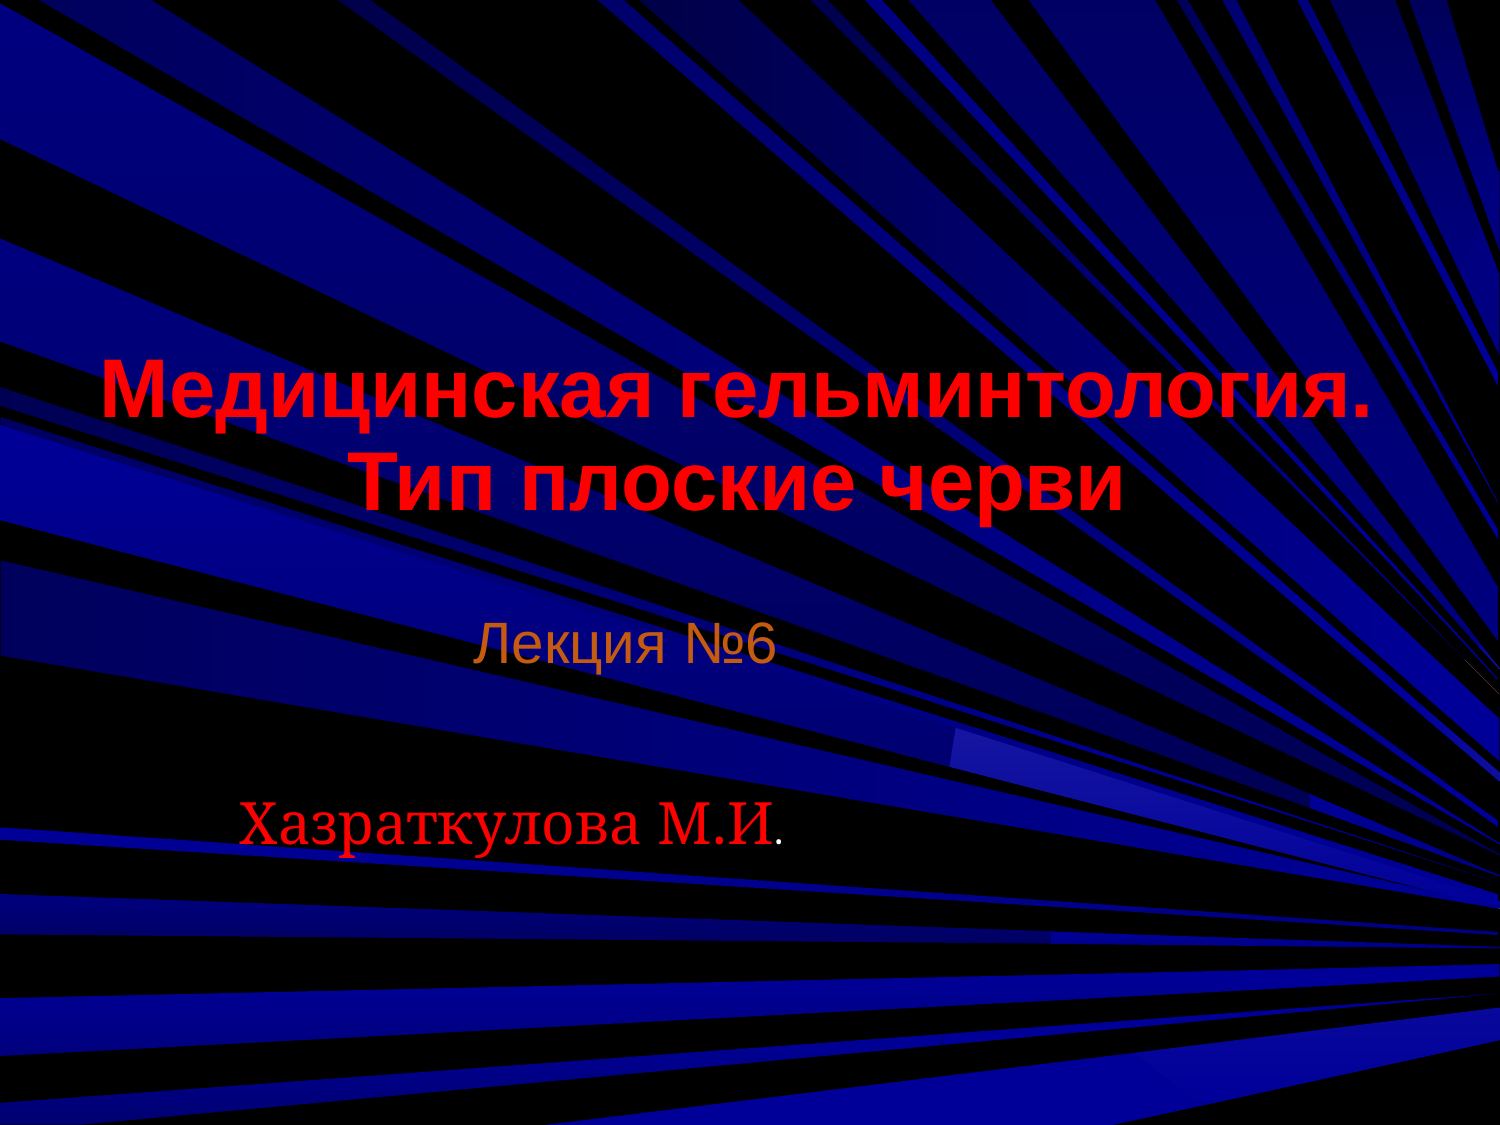

Медицинская гельминтология.
Тип плоские черви
# Лекция №6
Хазраткулова М.И.